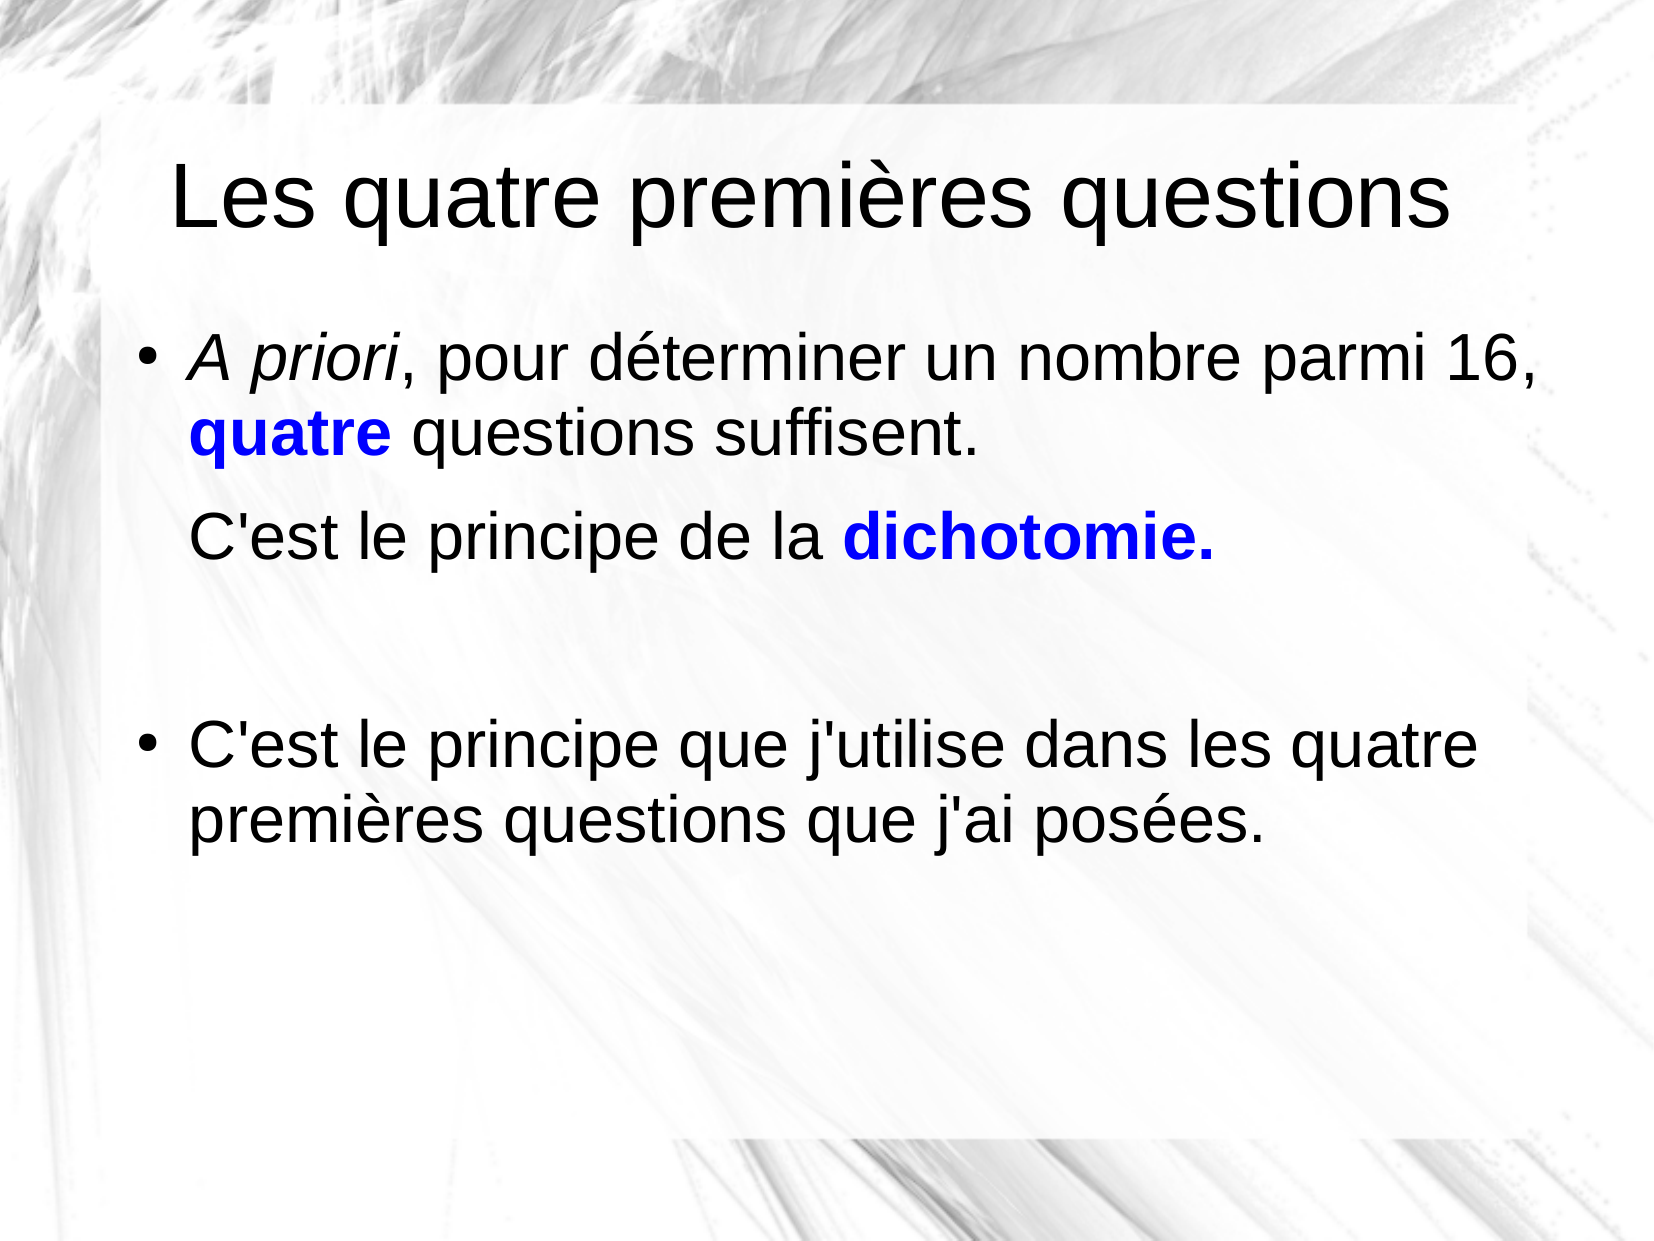

# Les quatre premières questions
A priori, pour déterminer un nombre parmi 16, quatre questions suffisent.
C'est le principe de la dichotomie.
C'est le principe que j'utilise dans les quatre premières questions que j'ai posées.